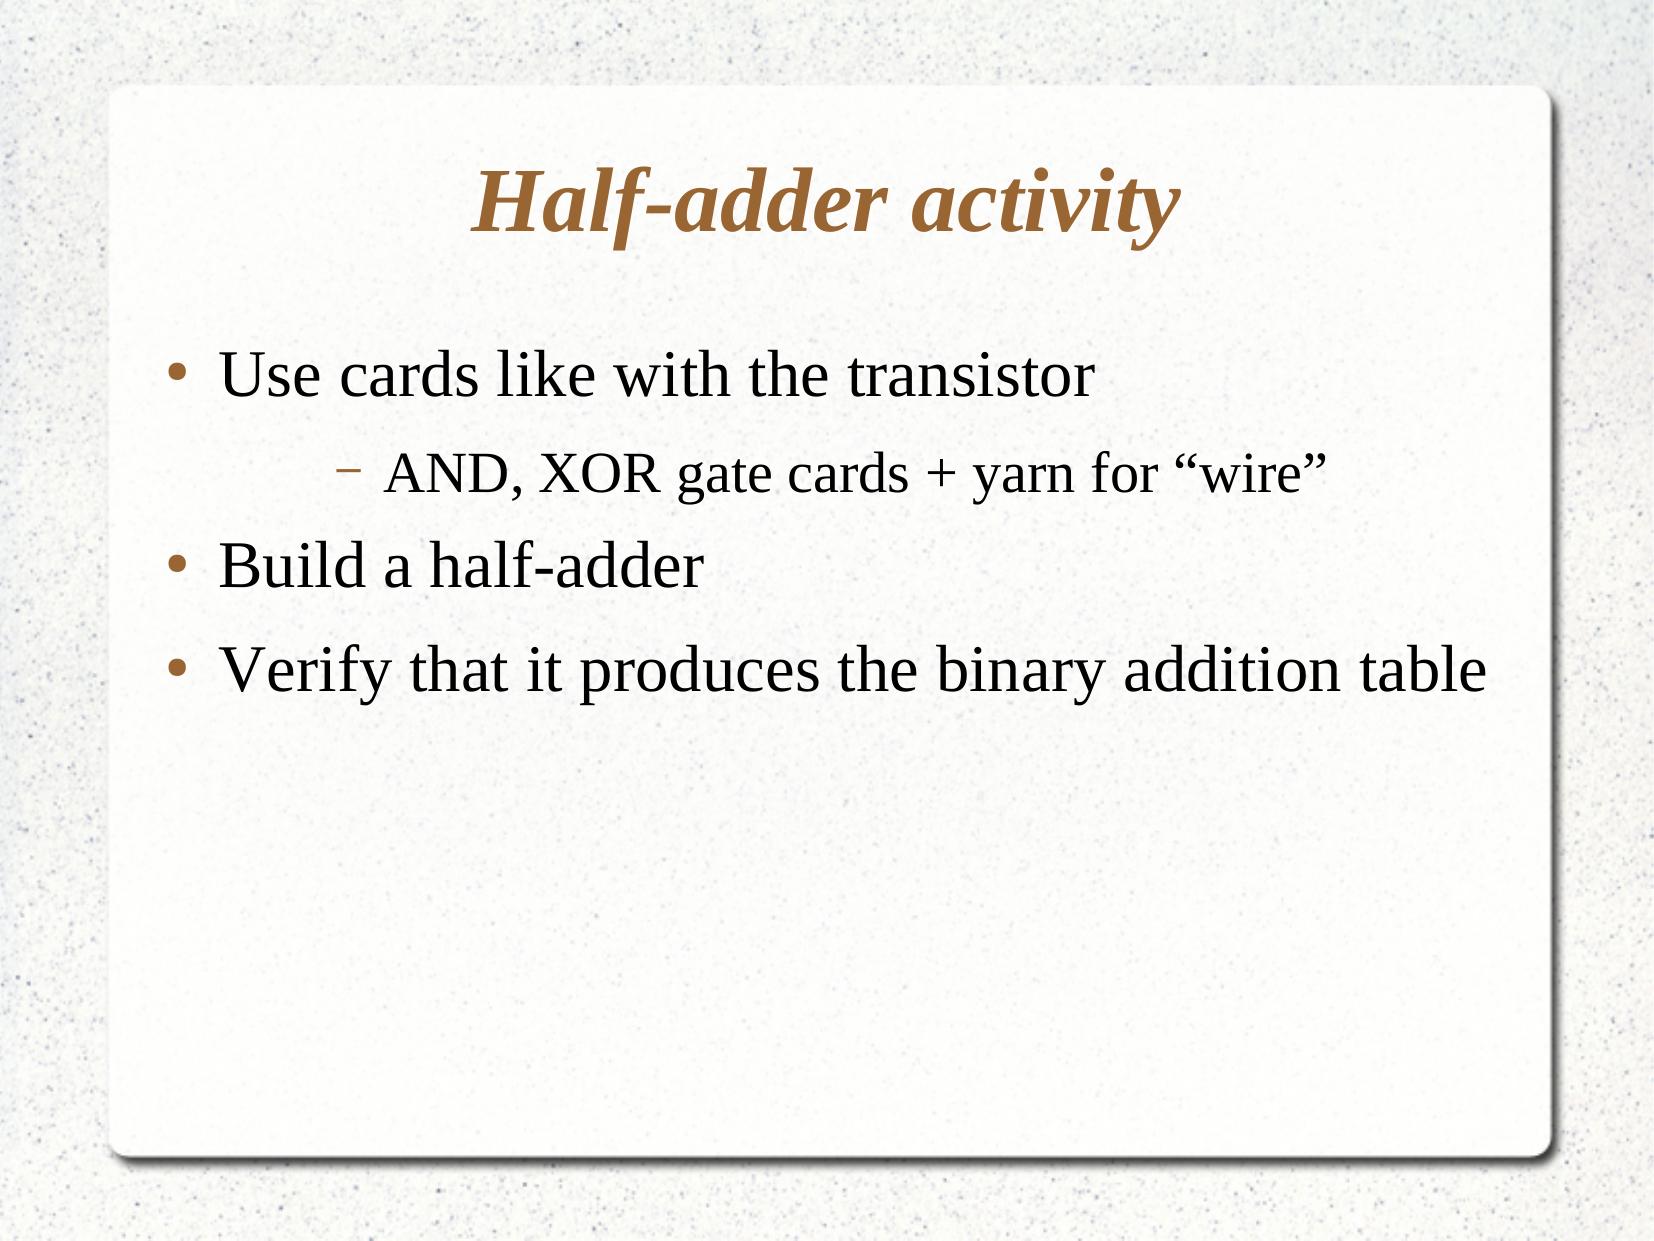

# Half-adder activity
Use cards like with the transistor
AND, XOR gate cards + yarn for “wire”
Build a half-adder
Verify that it produces the binary addition table